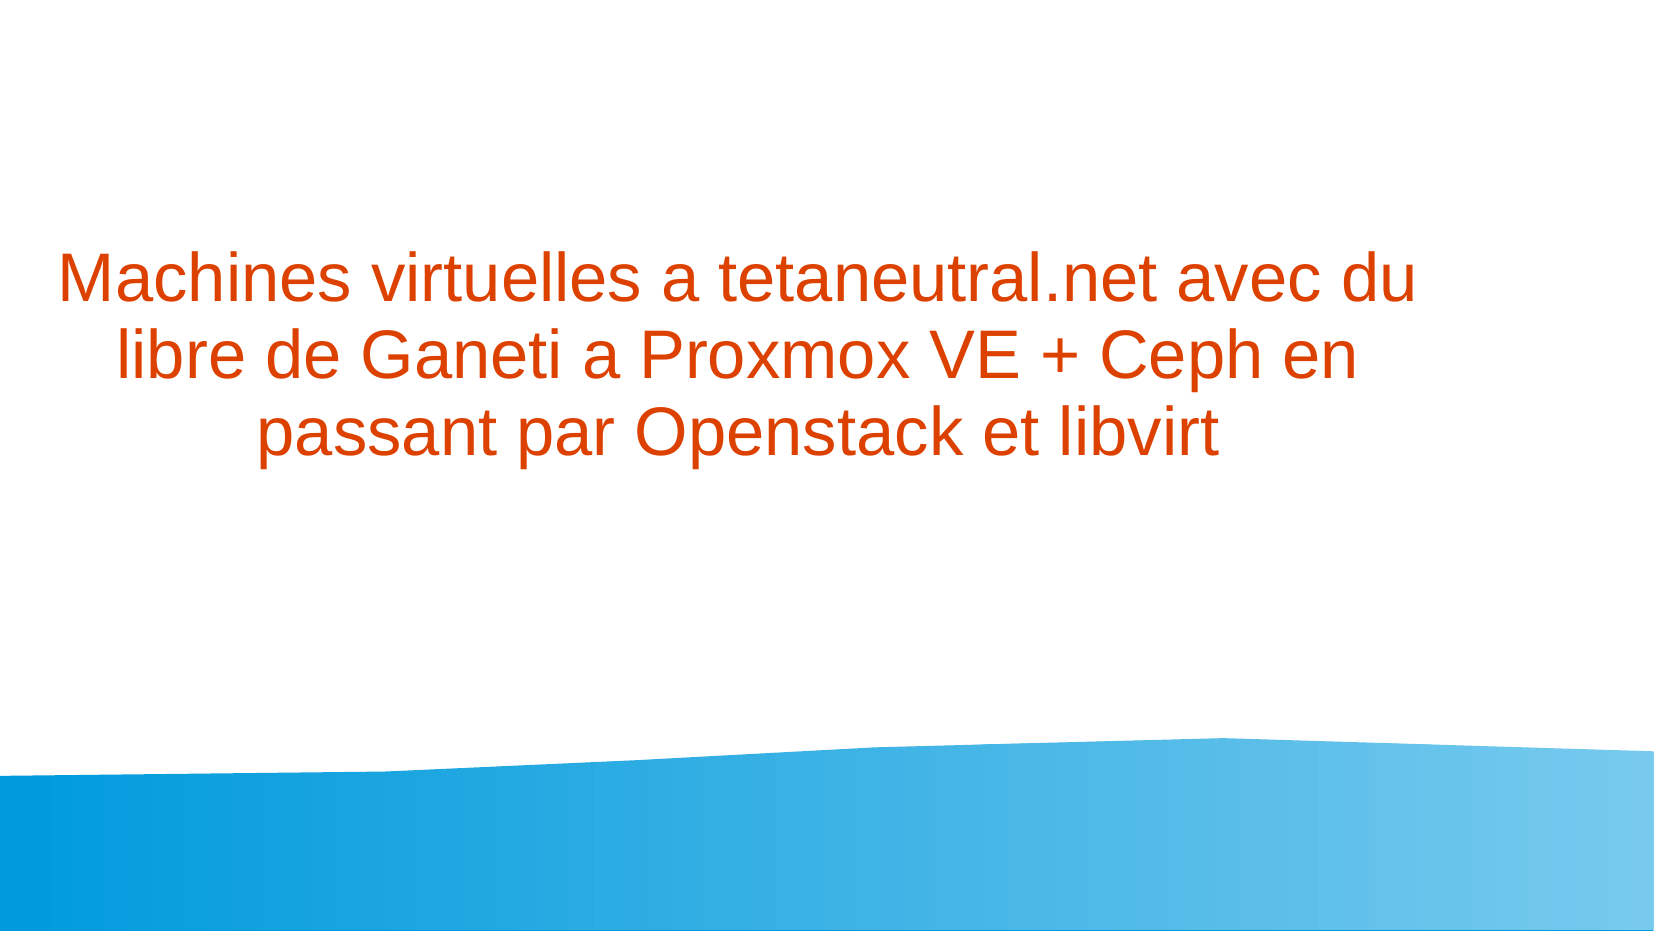

# Machines virtuelles a tetaneutral.net avec du libre de Ganeti a Proxmox VE + Ceph en passant par Openstack et libvirt